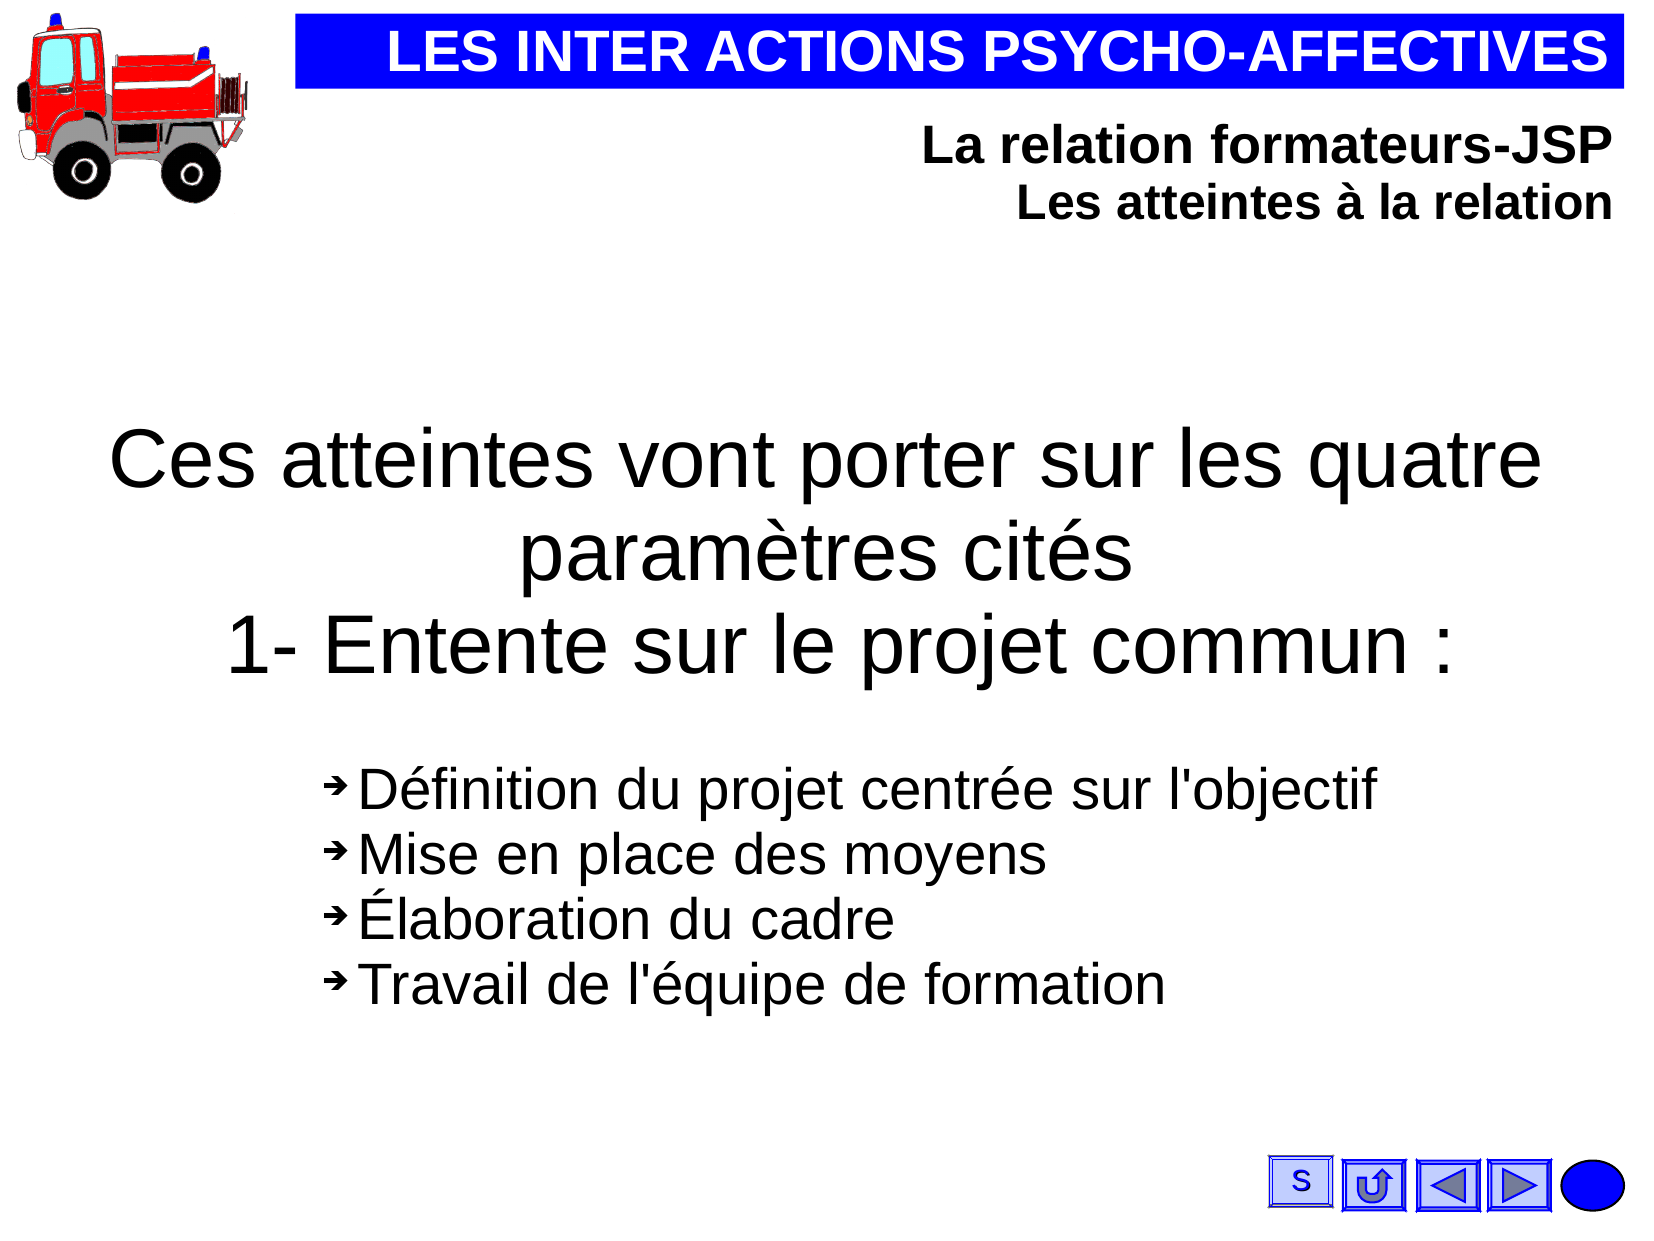

LES INTER ACTIONS PSYCHO-AFFECTIVES
La relation formateurs-JSP
Les atteintes à la relation
Ces atteintes vont porter sur les quatre paramètres cités
1- Entente sur le projet commun :
Définition du projet centrée sur l'objectif
Mise en place des moyens
Élaboration du cadre
Travail de l'équipe de formation